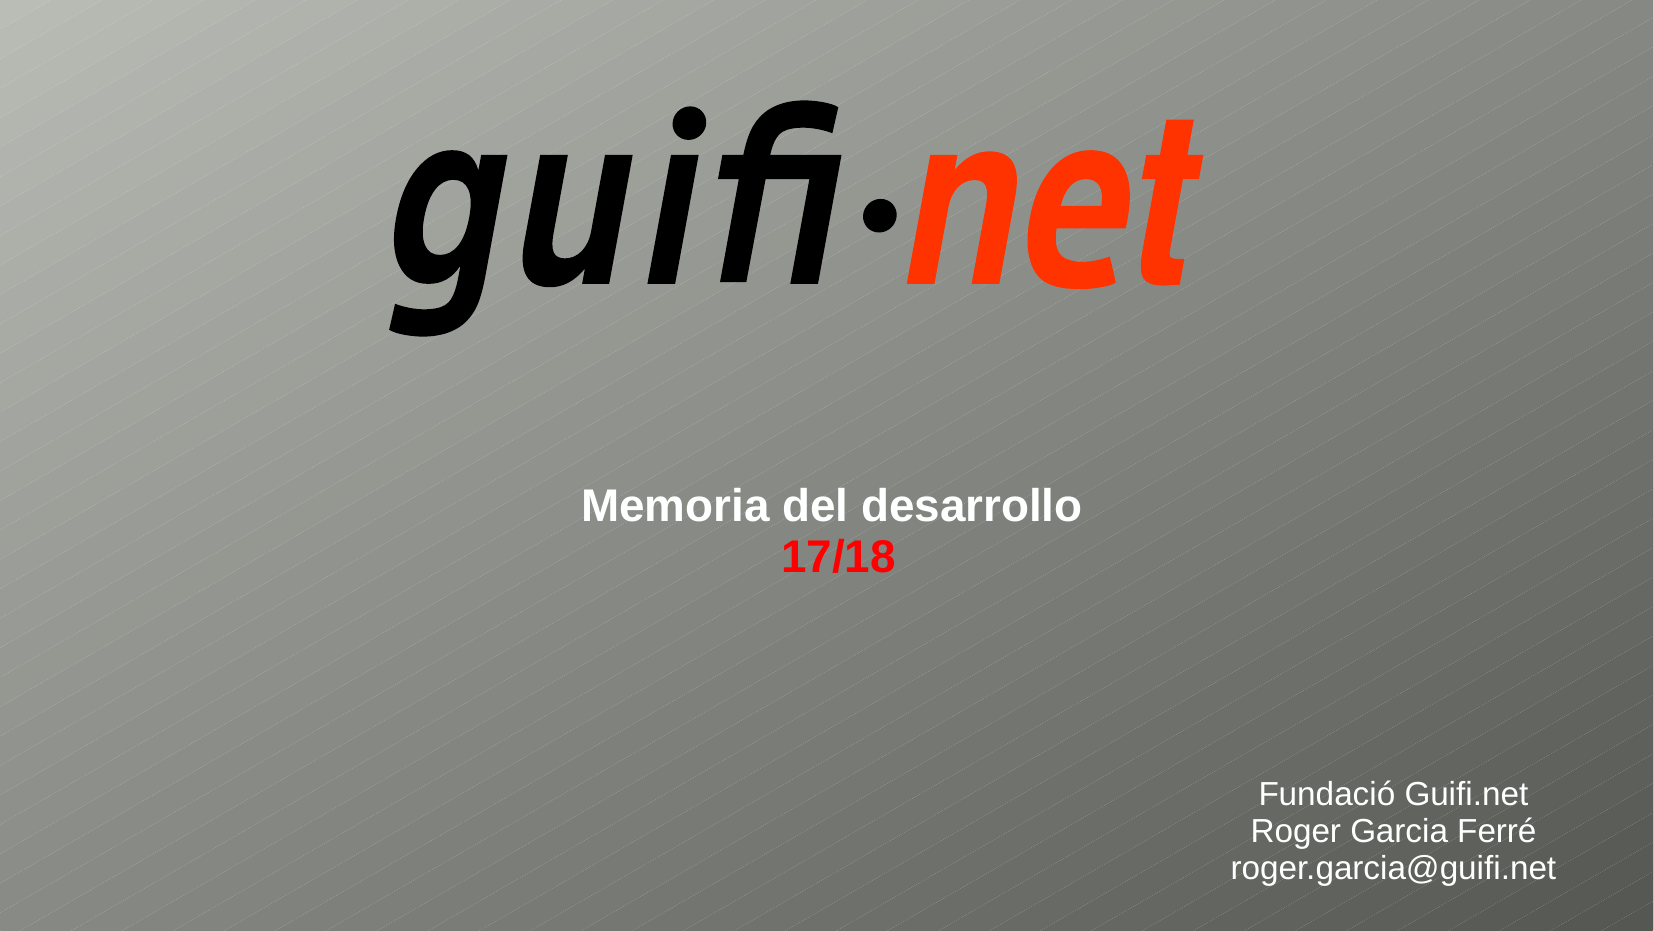

# Memoria del desarrollo 17/18
Fundació Guifi.net
Roger Garcia Ferré
roger.garcia@guifi.net